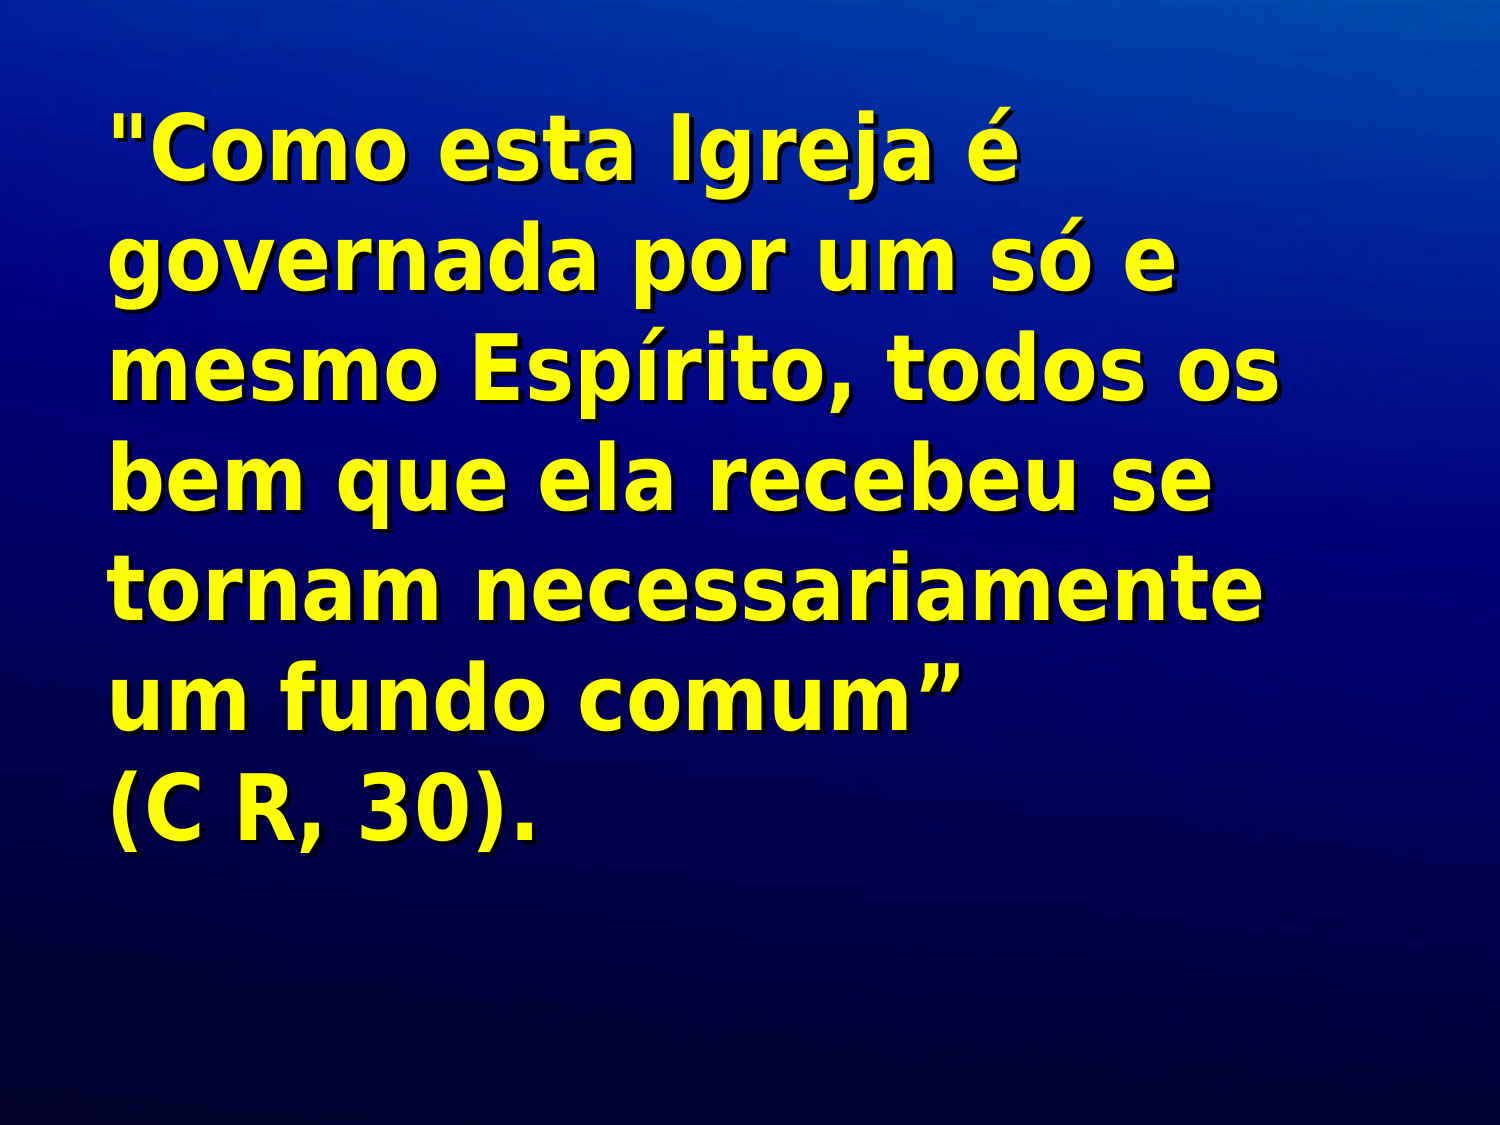

"Como esta Igreja é governada por um só e mesmo Espírito, todos os bem que ela recebeu se tornam necessariamente um fundo comum”
(C R, 30).